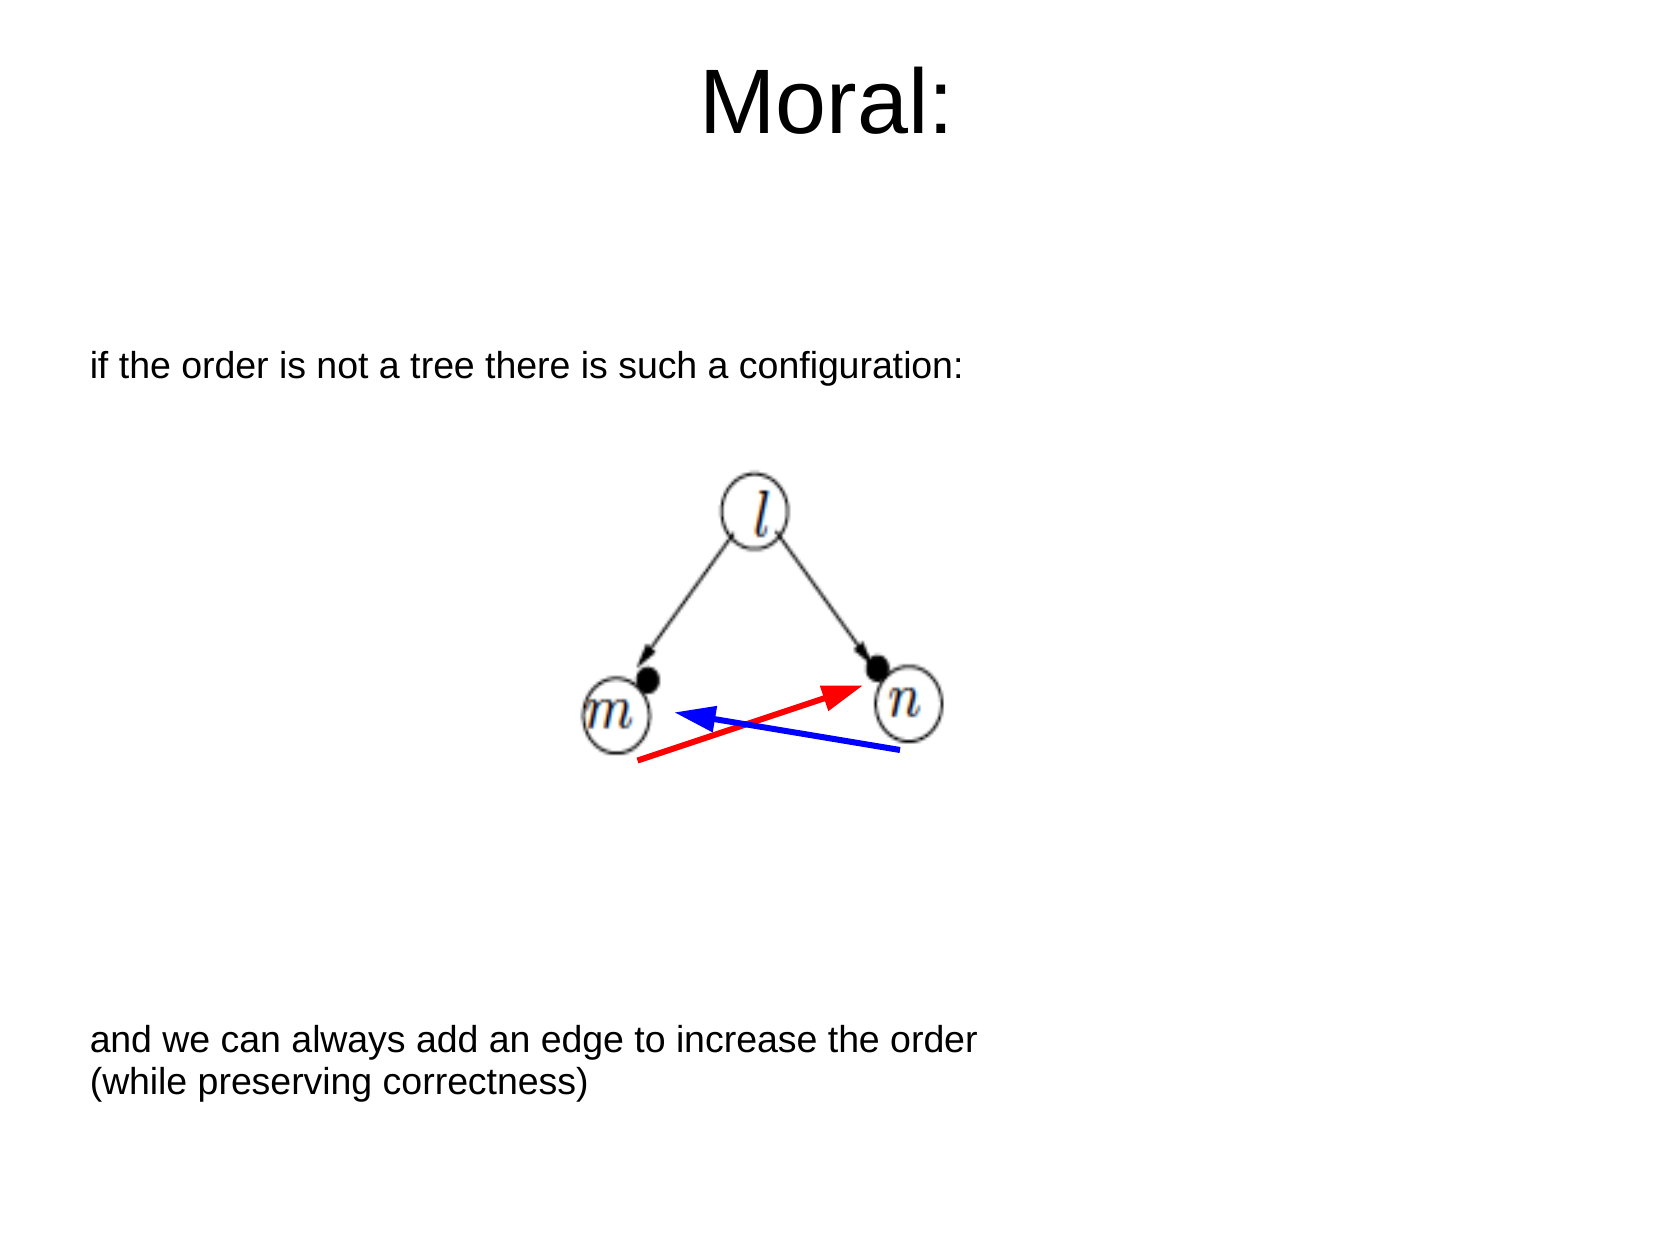

# Moral:
if the order is not a tree there is such a configuration:
and we can always add an edge to increase the order
(while preserving correctness)